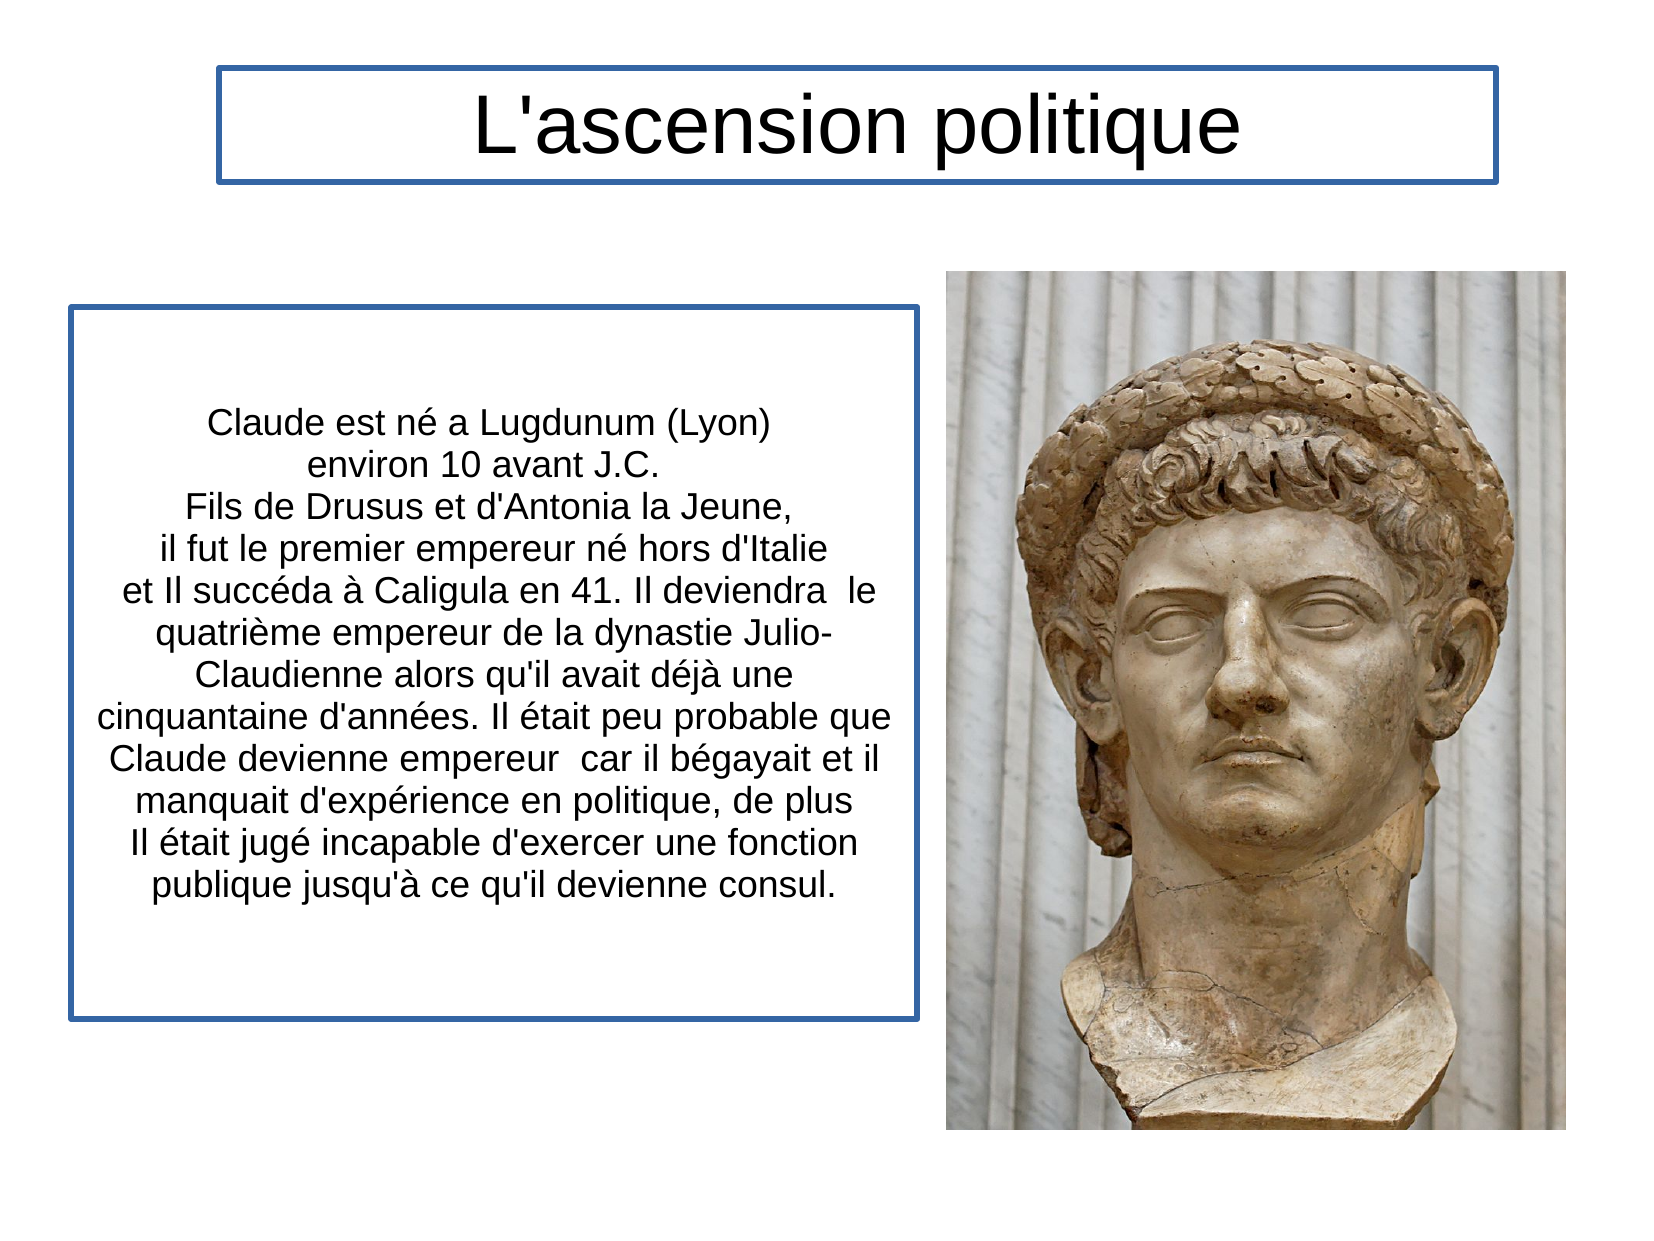

L'ascension politique
Claude est né a Lugdunum (Lyon)
environ 10 avant J.C.
Fils de Drusus et d'Antonia la Jeune,
il fut le premier empereur né hors d'Italie
 et Il succéda à Caligula en 41. Il deviendra le quatrième empereur de la dynastie Julio-Claudienne alors qu'il avait déjà une cinquantaine d'années. Il était peu probable que Claude devienne empereur car il bégayait et il manquait d'expérience en politique, de plus
Il était jugé incapable d'exercer une fonction publique jusqu'à ce qu'il devienne consul.